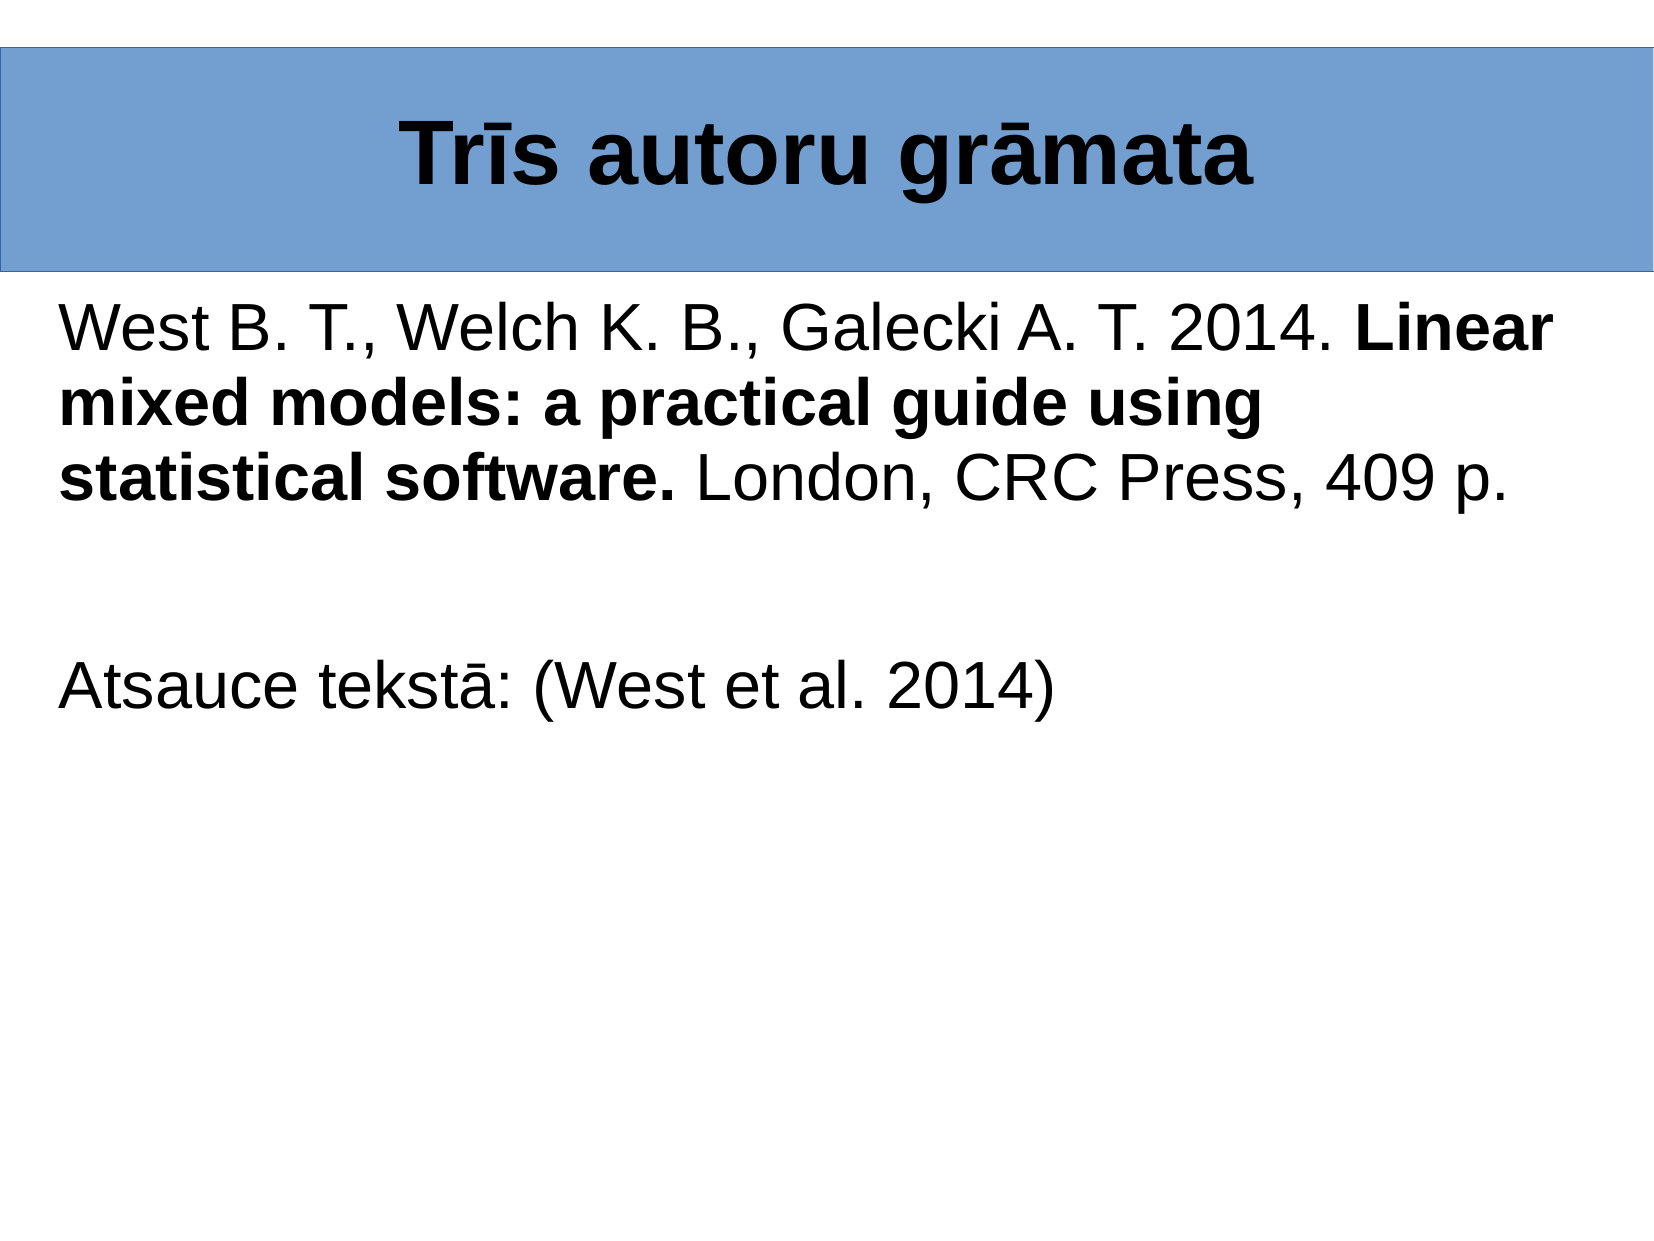

# Trīs autoru grāmata
West B. T., Welch K. B., Galecki A. T. 2014. Linear mixed models: a practical guide using statistical software. London, CRC Press, 409 p.
Atsauce tekstā: (West et al. 2014)